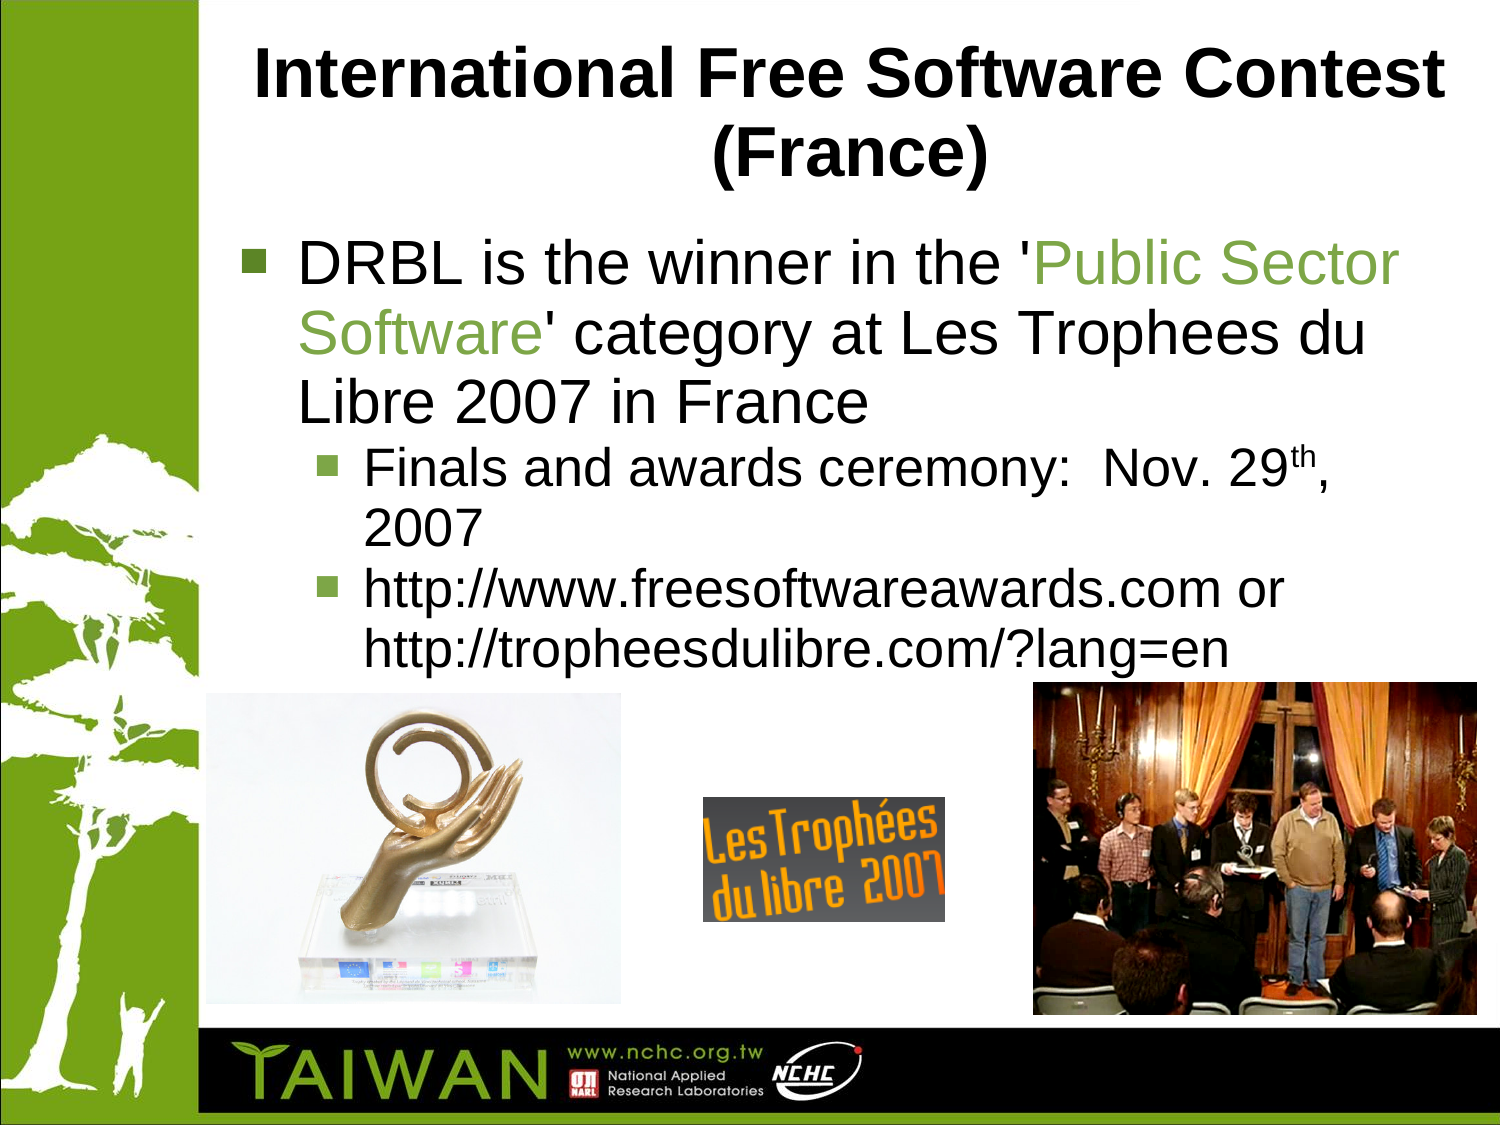

# International Free Software Contest (France)
DRBL is the winner in the 'Public Sector Software' category at Les Trophees du Libre 2007 in France
Finals and awards ceremony: Nov. 29th, 2007
http://www.freesoftwareawards.com or http://tropheesdulibre.com/?lang=en